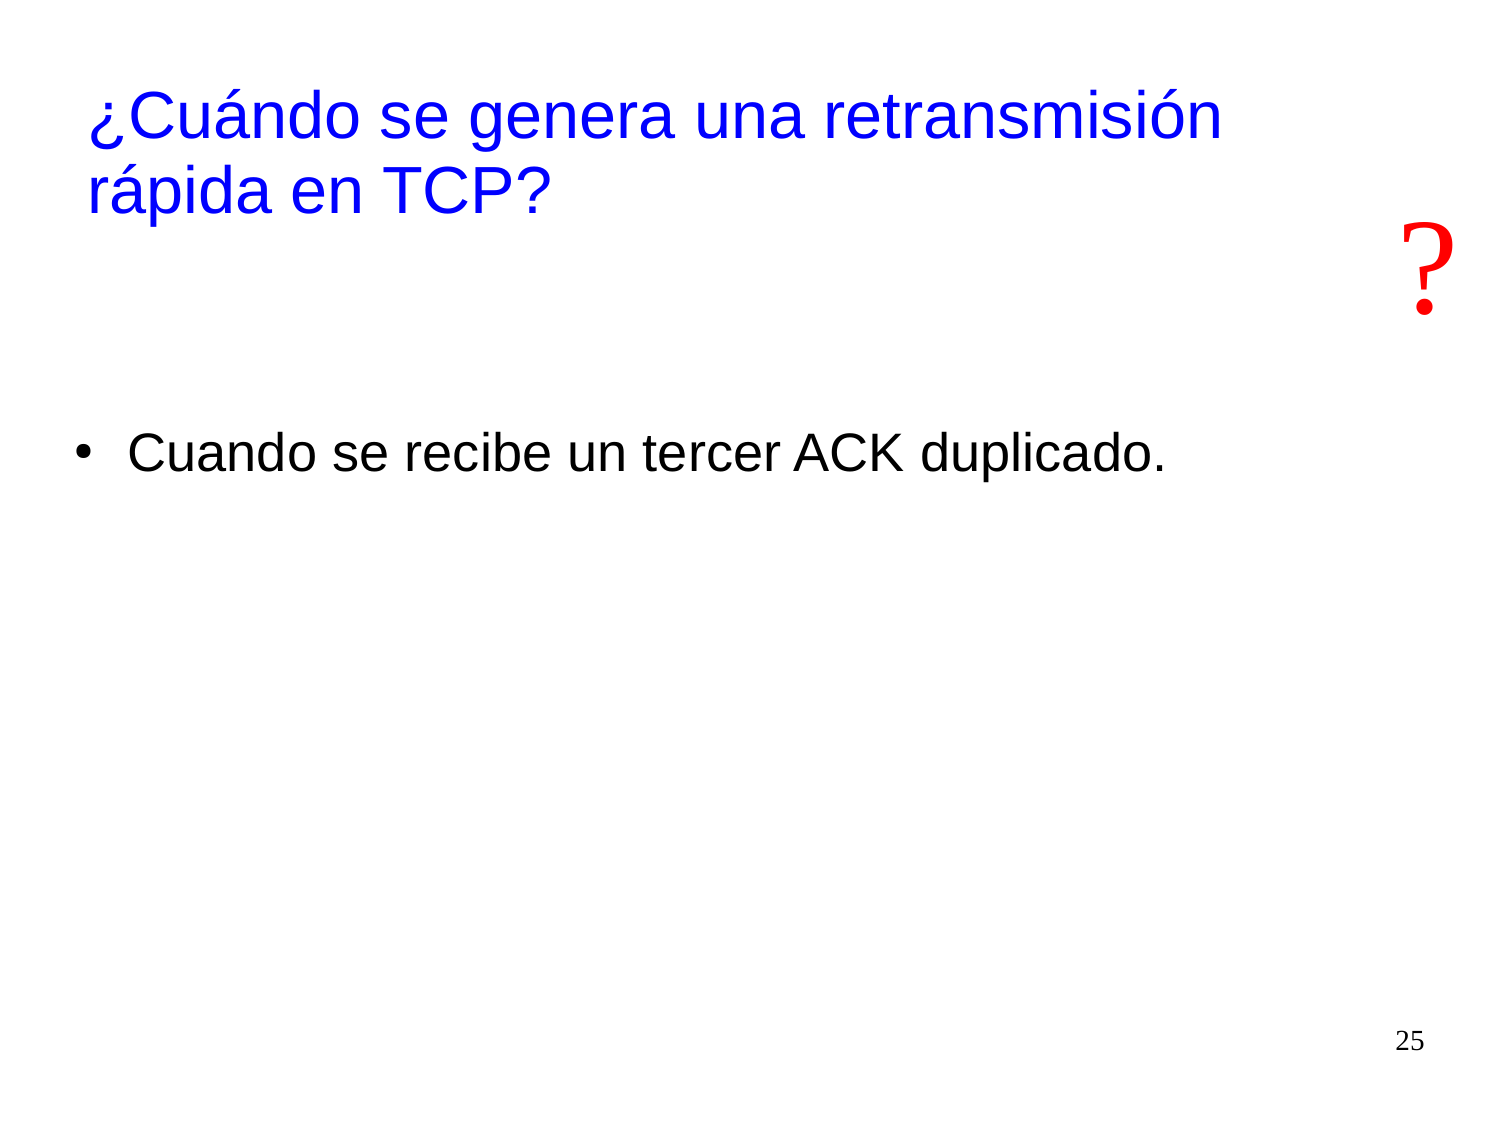

# ¿Cuándo se genera una retransmisión rápida en TCP?
Cuando se recibe un tercer ACK duplicado.
25